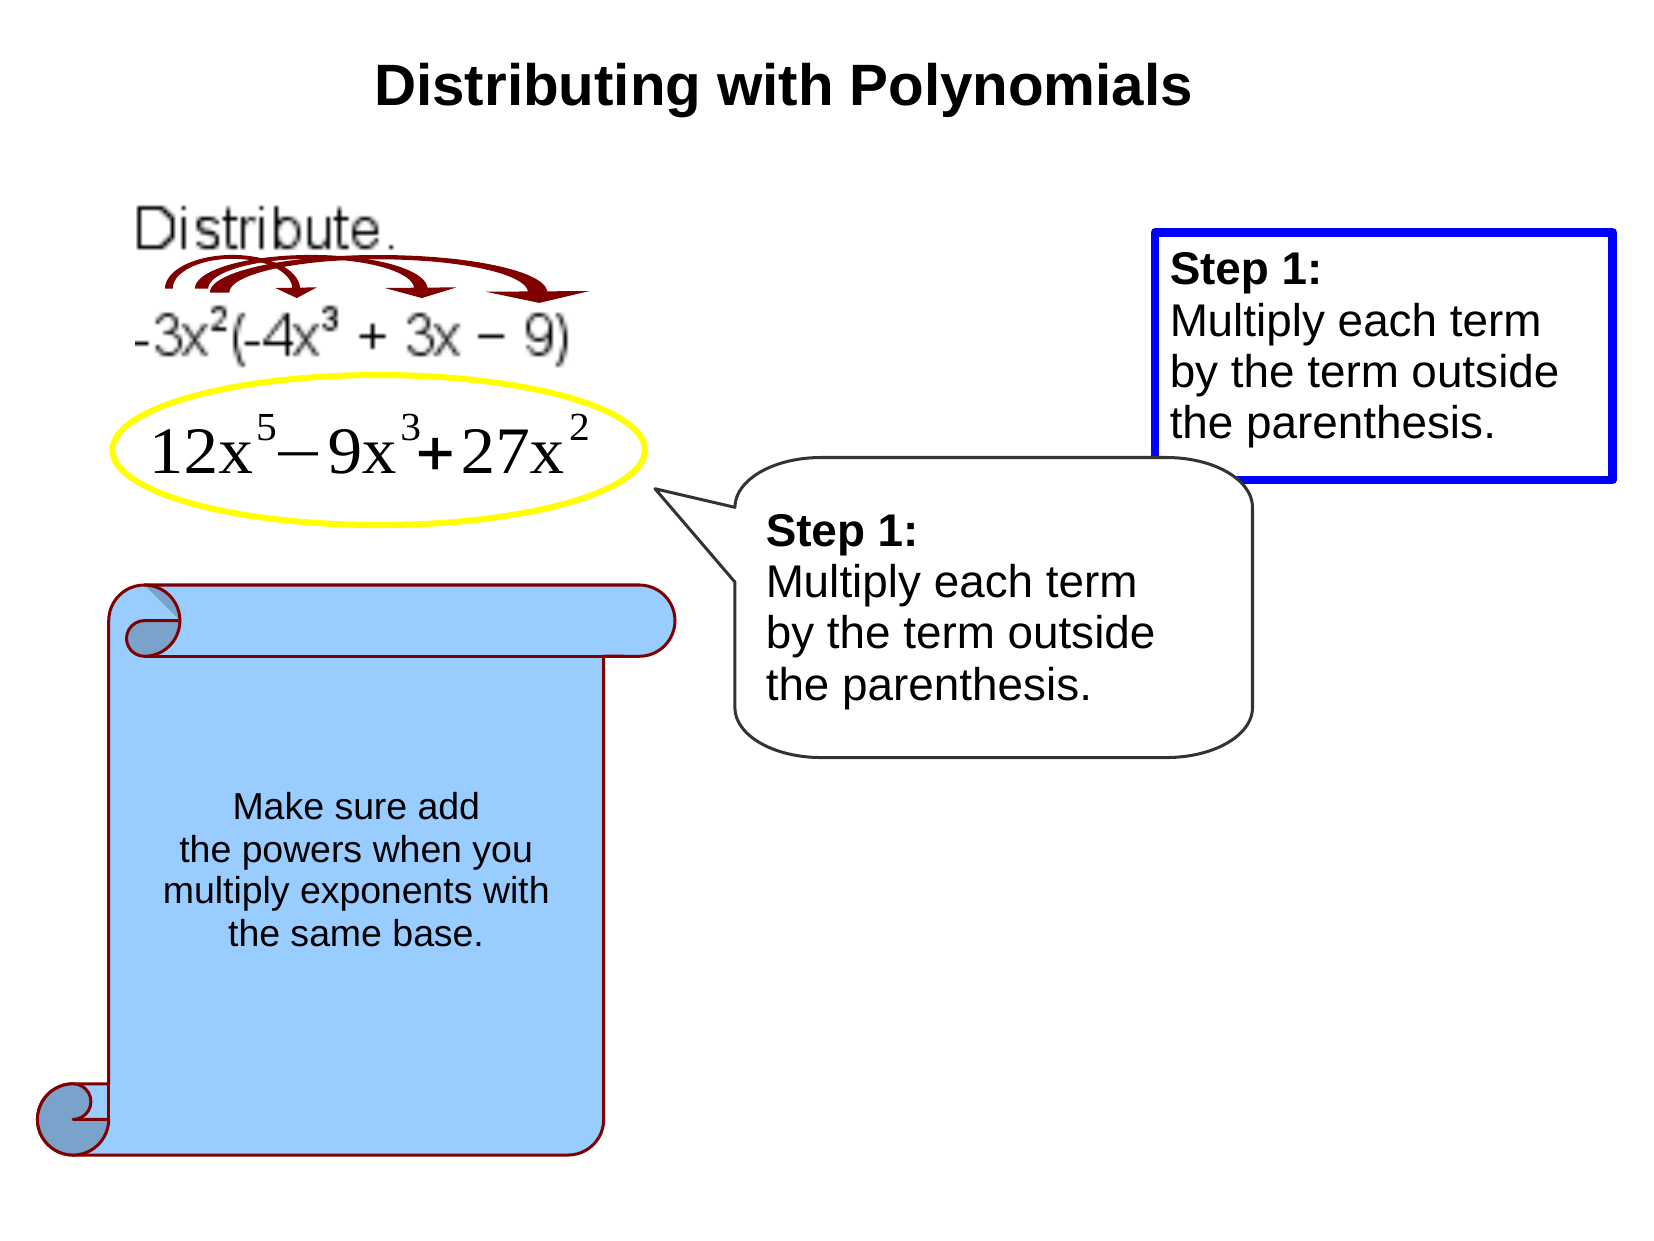

Distributing with Polynomials
Step 1:
Multiply each term by the term outside the parenthesis.
Step 1:
Multiply each term
by the term outside
the parenthesis.
Make sure add
the powers when you
multiply exponents with
the same base.